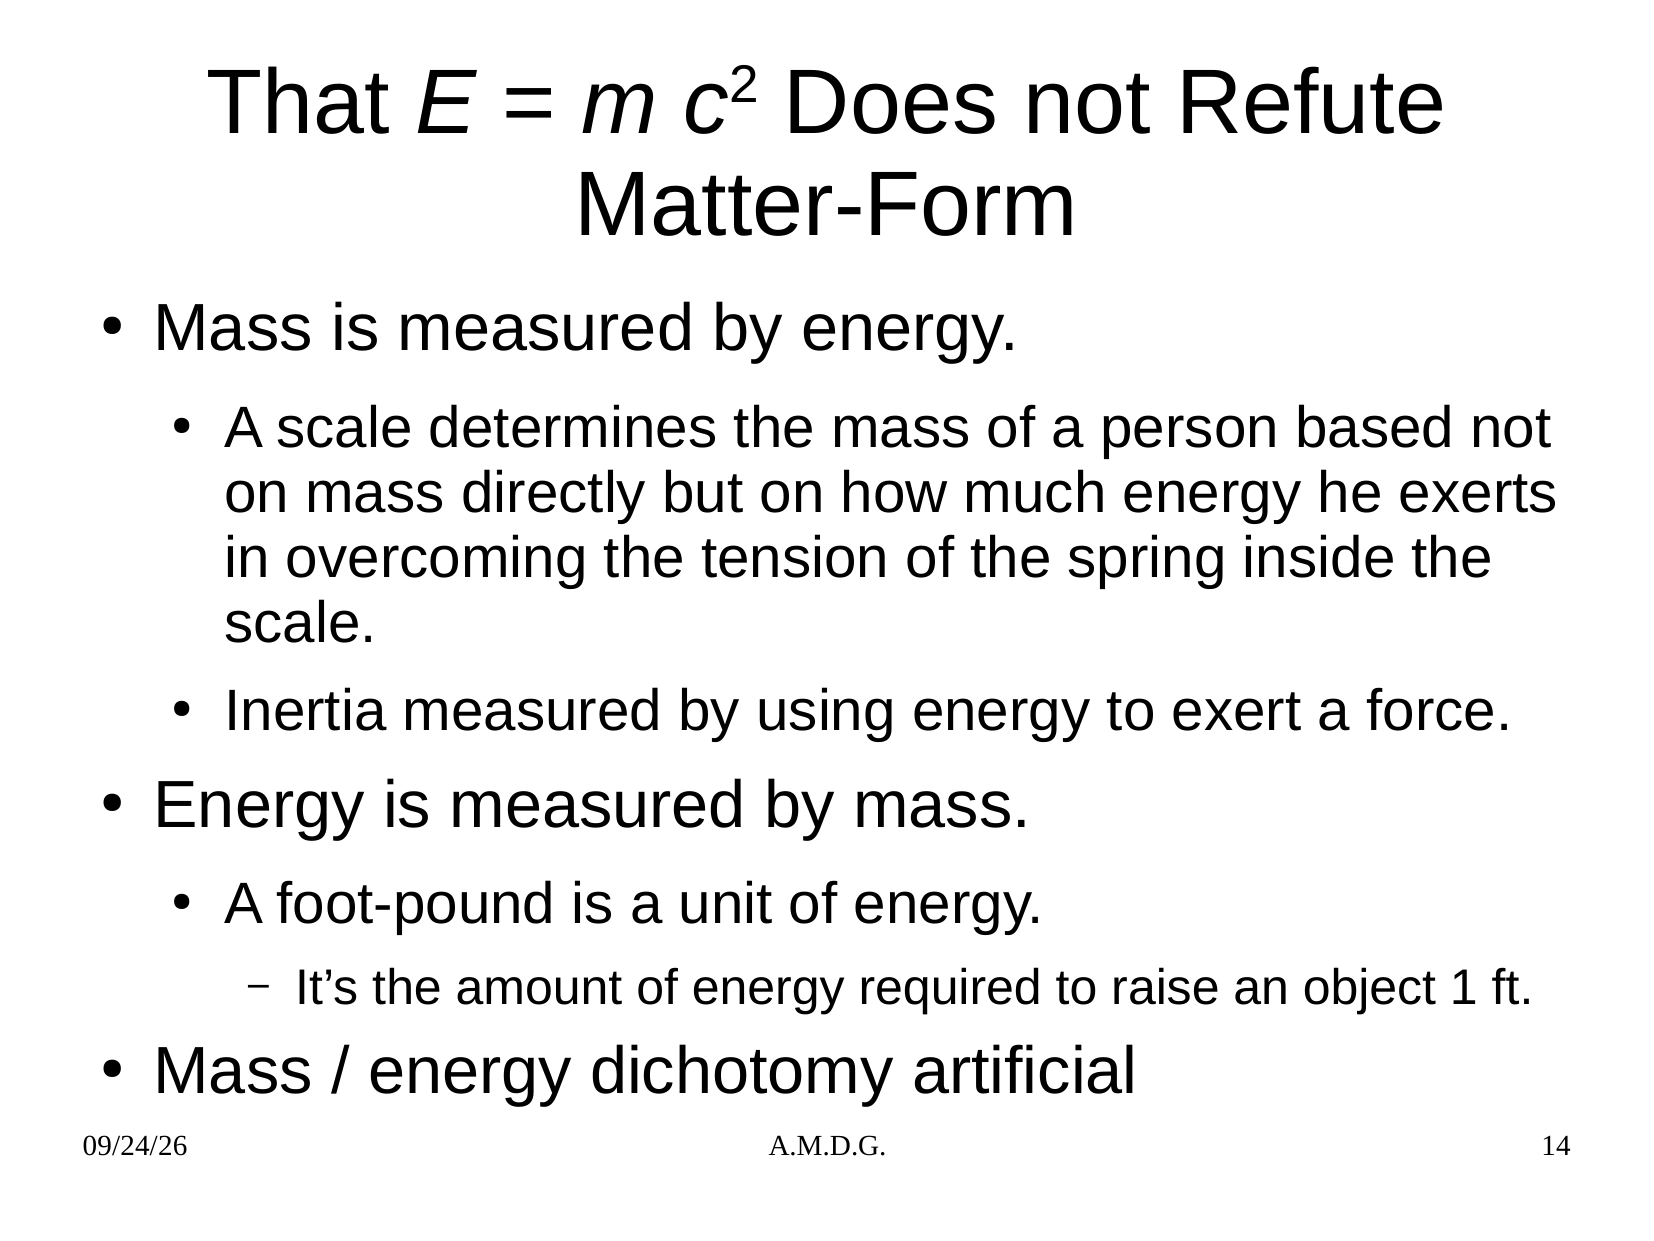

# That E = m c2 Does not Refute Matter-Form
Mass is measured by energy.
A scale determines the mass of a person based not on mass directly but on how much energy he exerts in overcoming the tension of the spring inside the scale.
Inertia measured by using energy to exert a force.
Energy is measured by mass.
A foot-pound is a unit of energy.
It’s the amount of energy required to raise an object 1 ft.
Mass / energy dichotomy artificial
`
A.M.D.G.
14